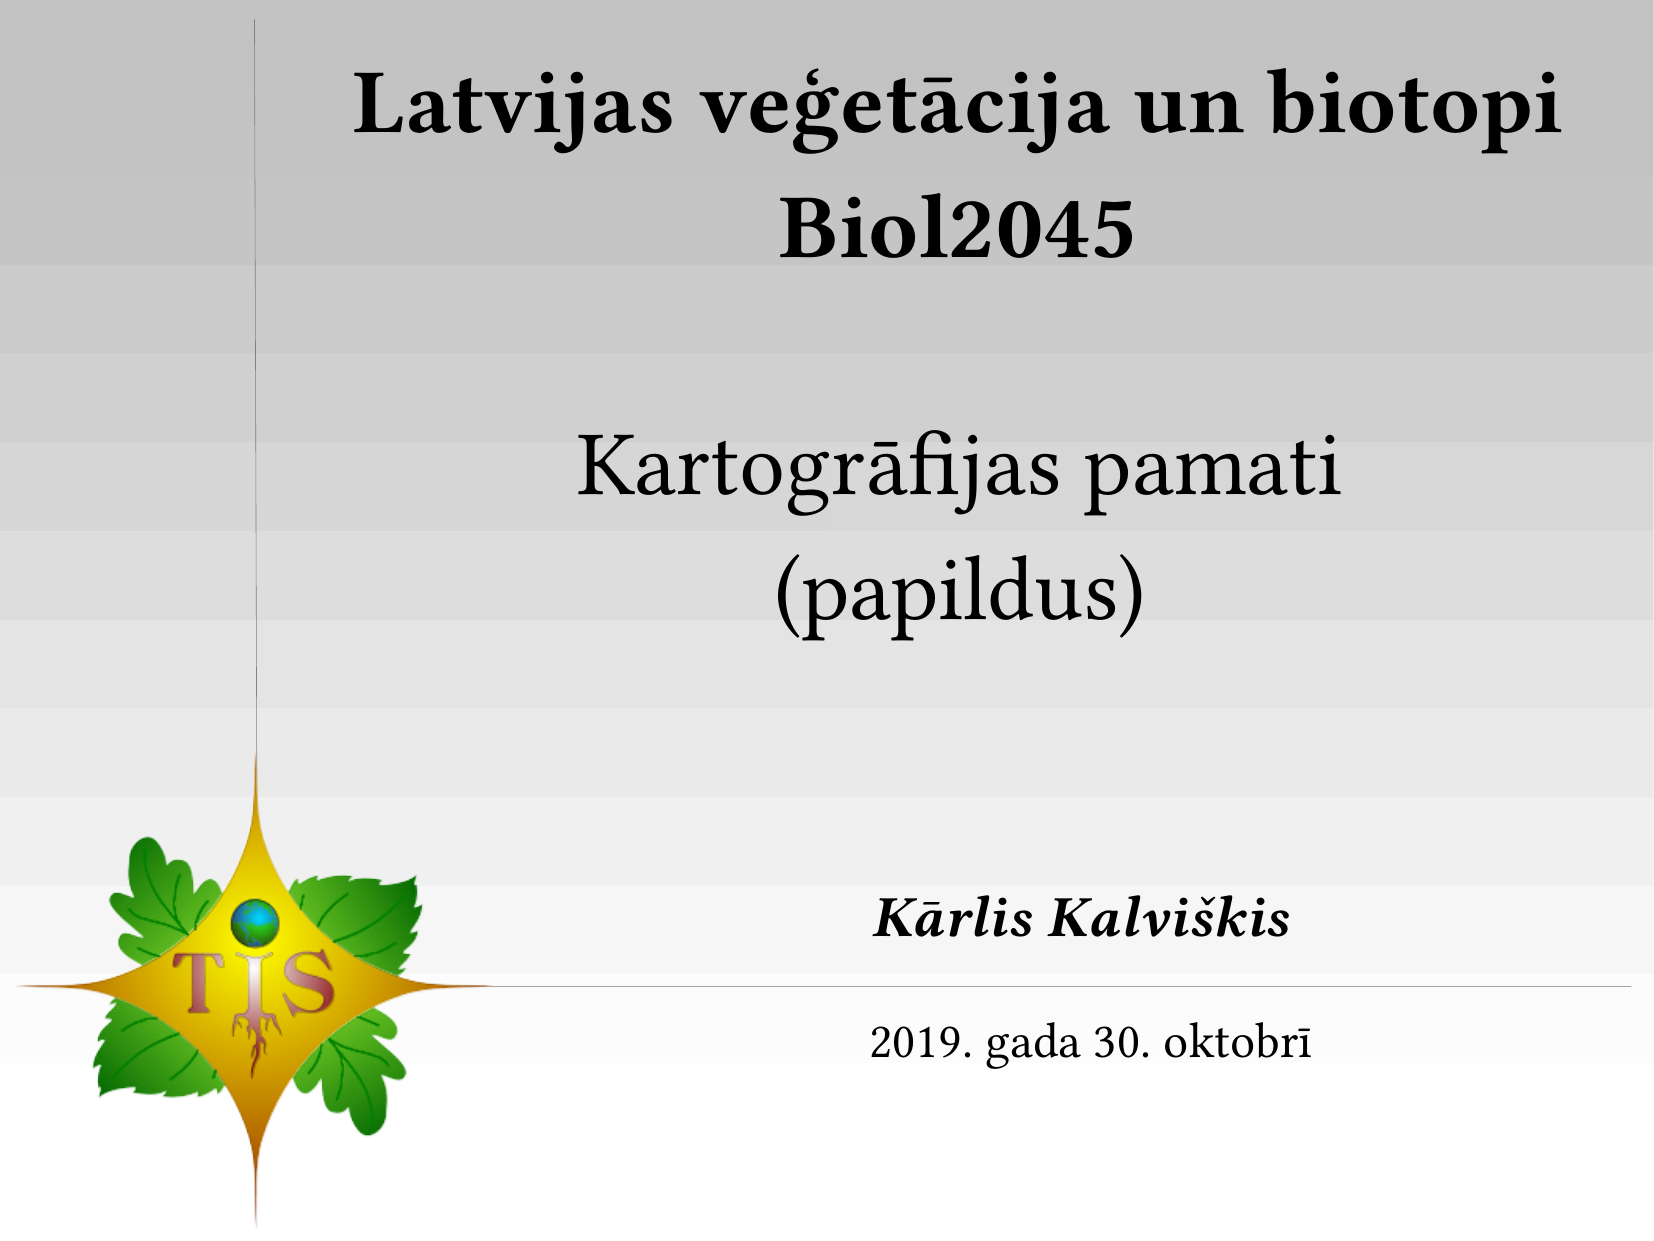

# Kartogrāfijas pamati (papildus)
Kārlis Kalviškis
2019. gada 30. oktobrī